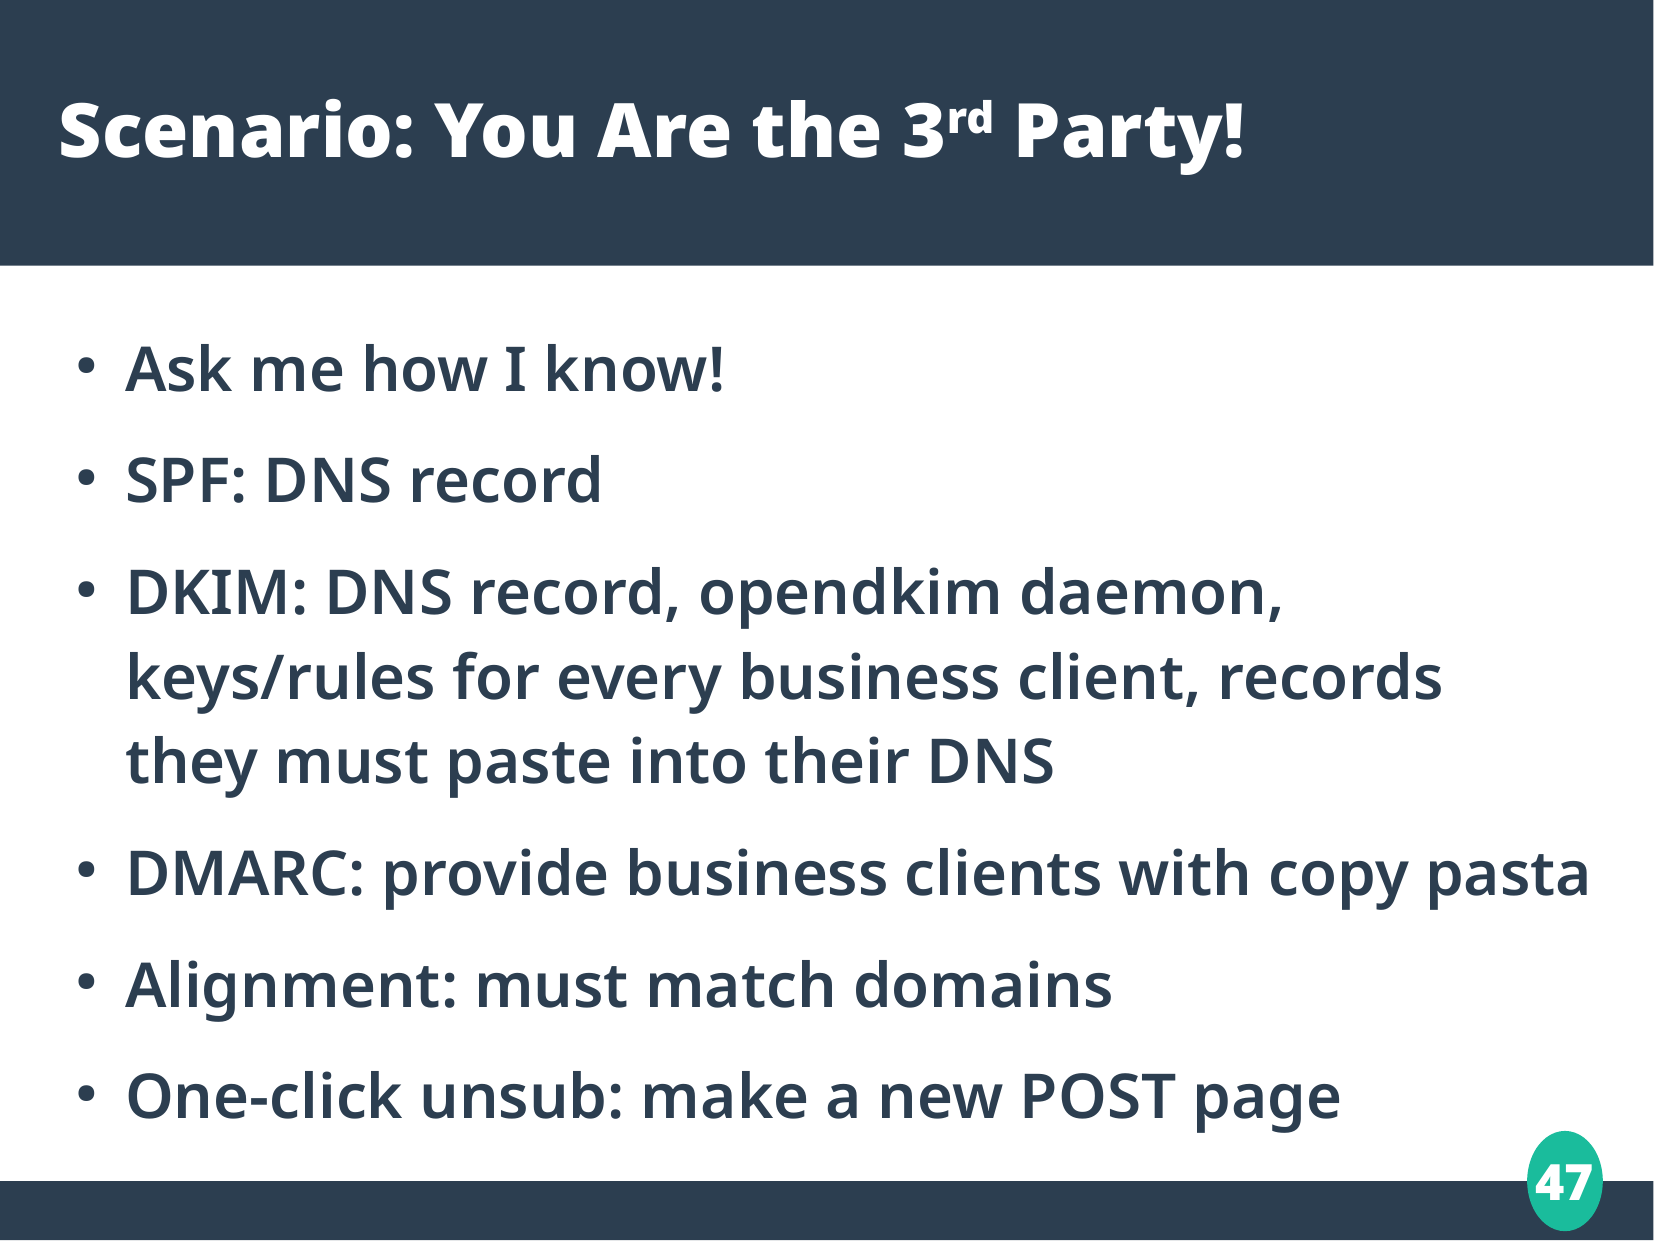

# Scenario: You Are the 3rd Party!
Ask me how I know!
SPF: DNS record
DKIM: DNS record, opendkim daemon, keys/rules for every business client, records they must paste into their DNS
DMARC: provide business clients with copy pasta
Alignment: must match domains
One-click unsub: make a new POST page